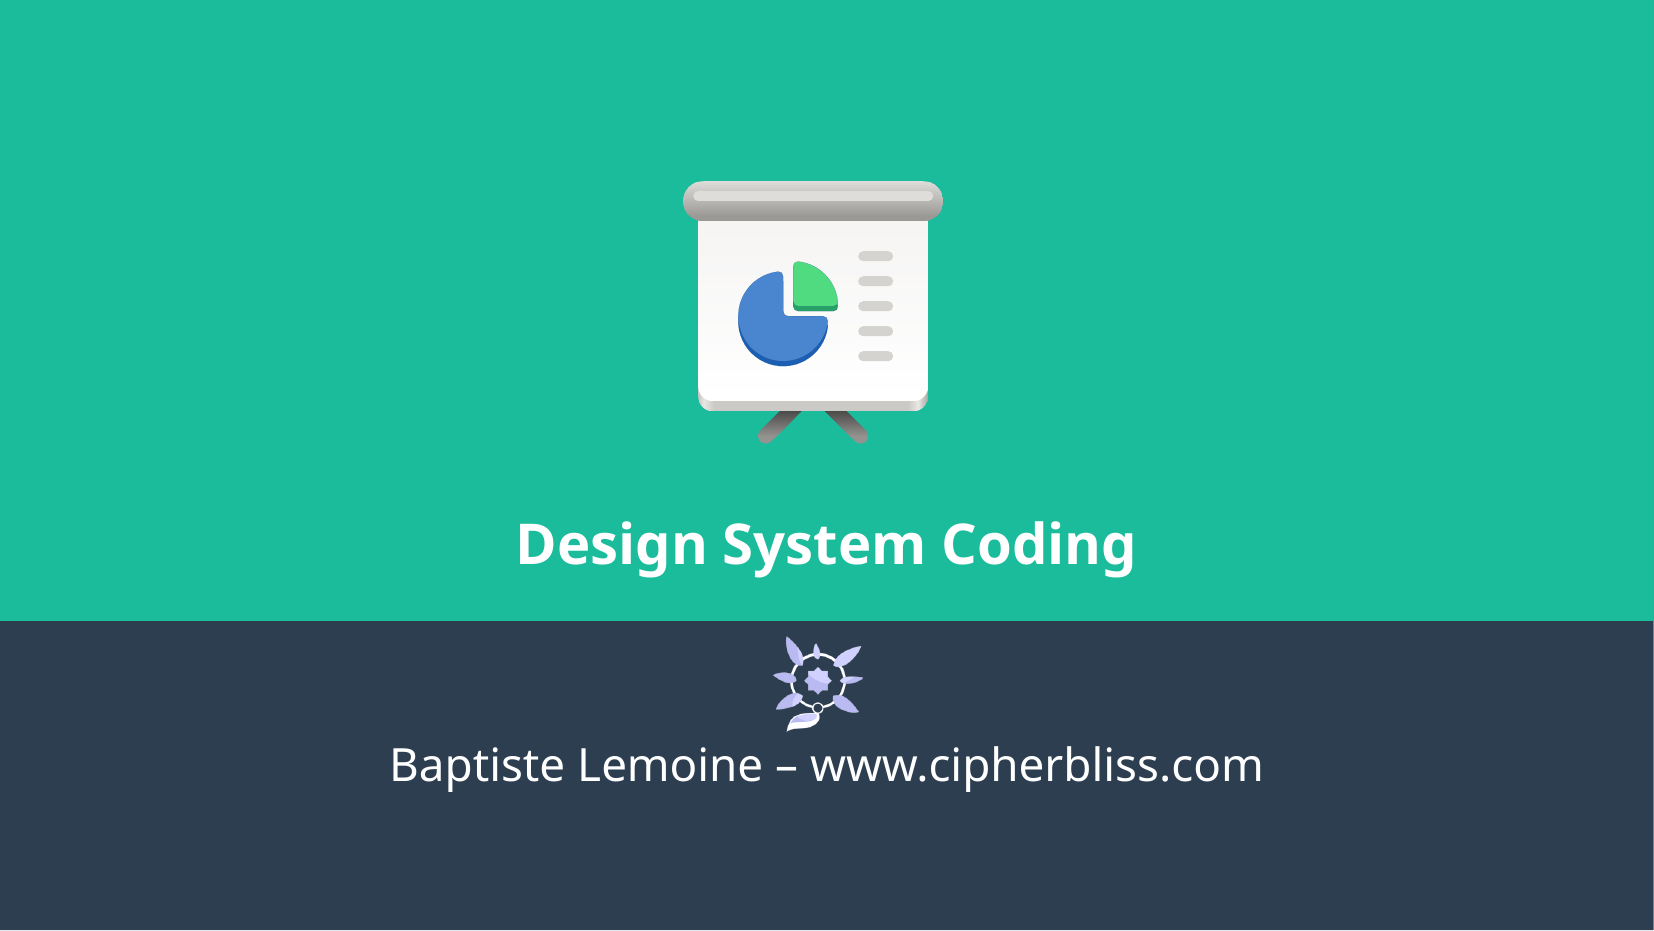

# Design System Coding
Baptiste Lemoine – www.cipherbliss.com